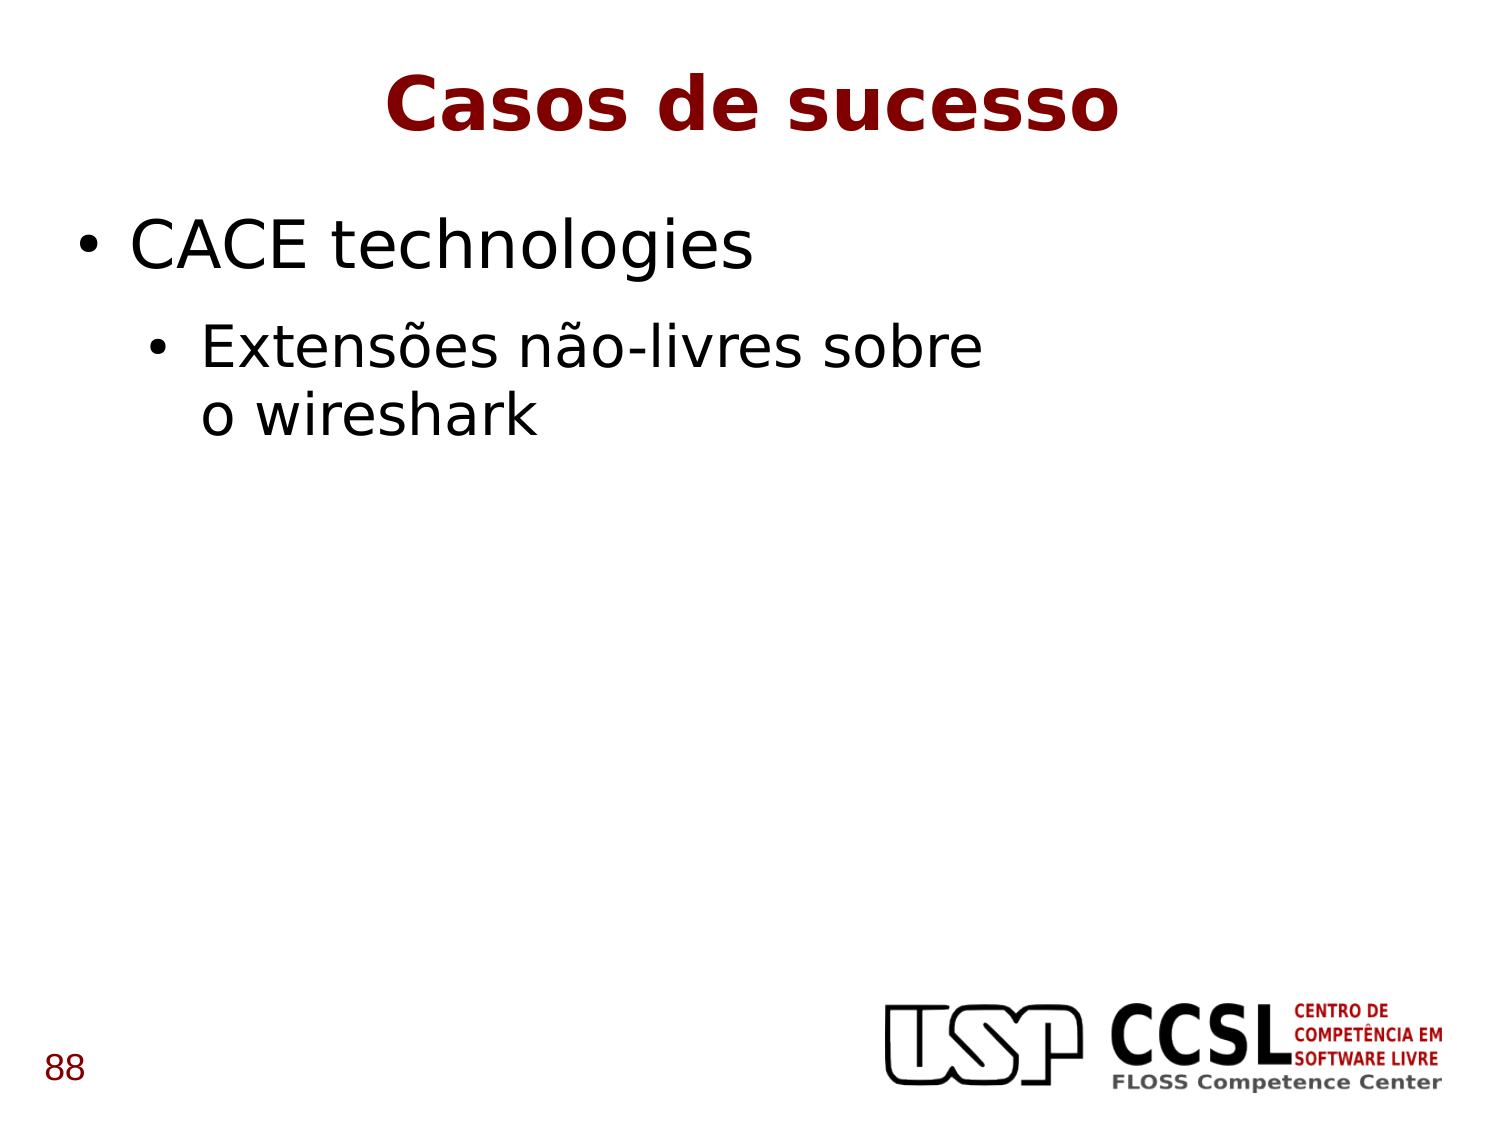

# Casos de sucesso
CACE technologies
Extensões não-livres sobre
o wireshark